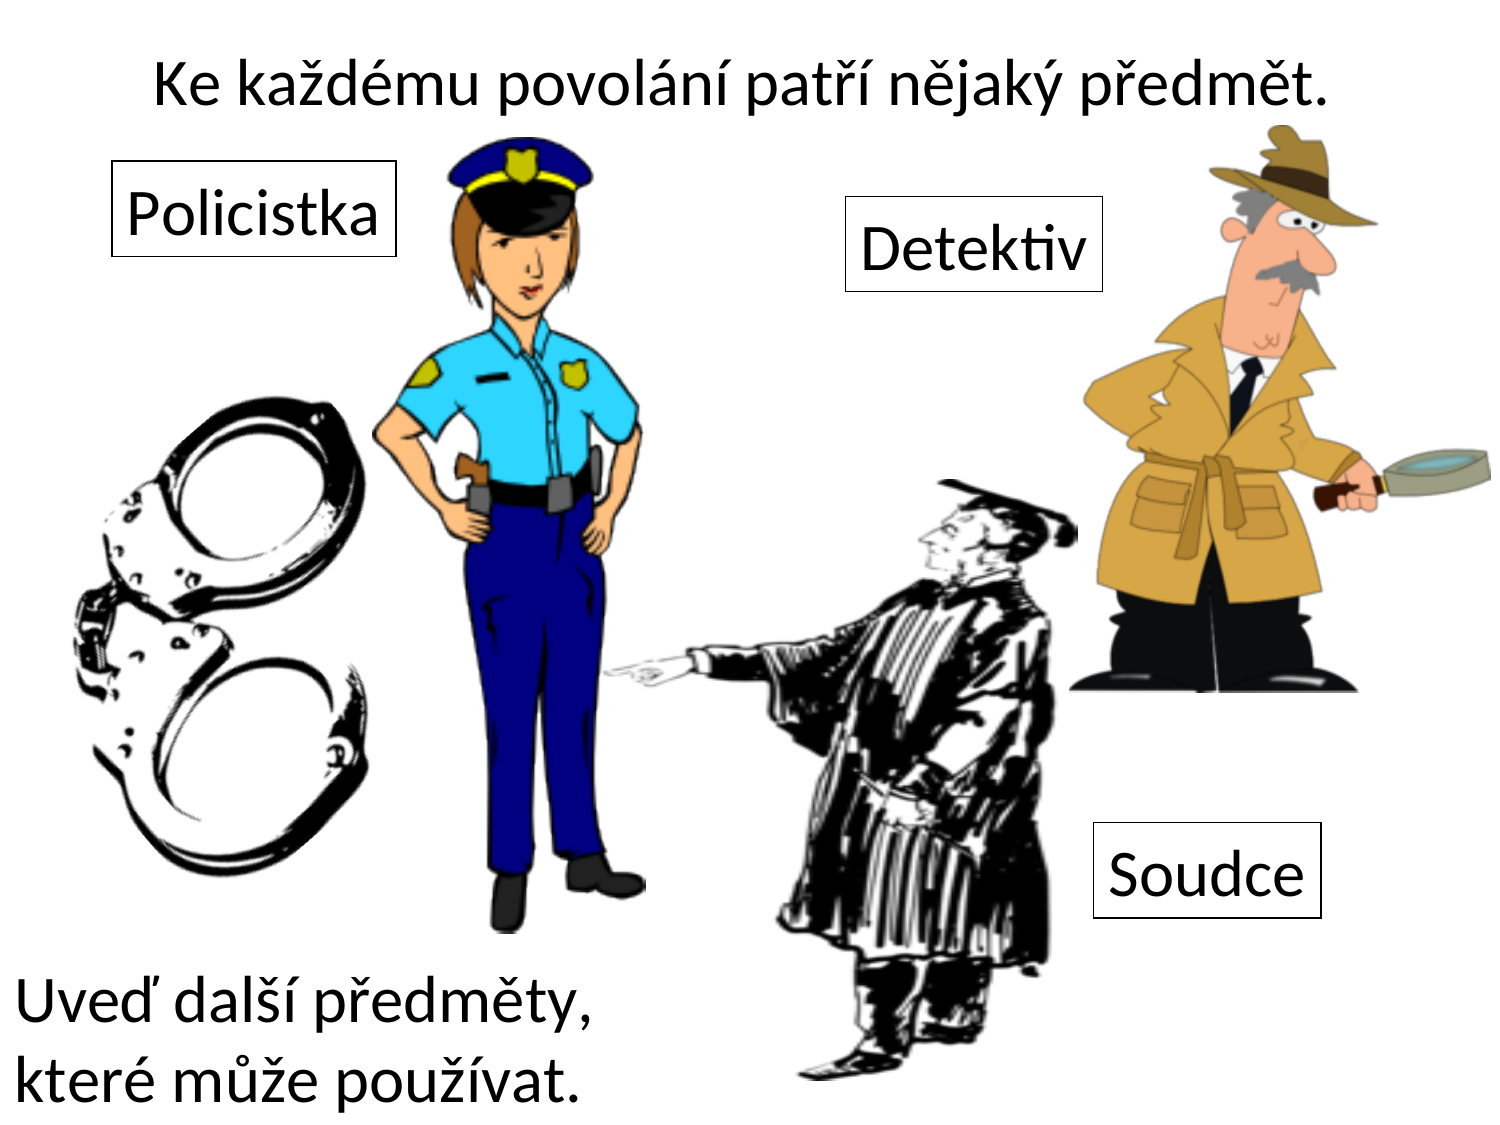

Ke každému povolání patří nějaký předmět.
Policistka
Detektiv
Soudce
Uveď další předměty,
které může používat.